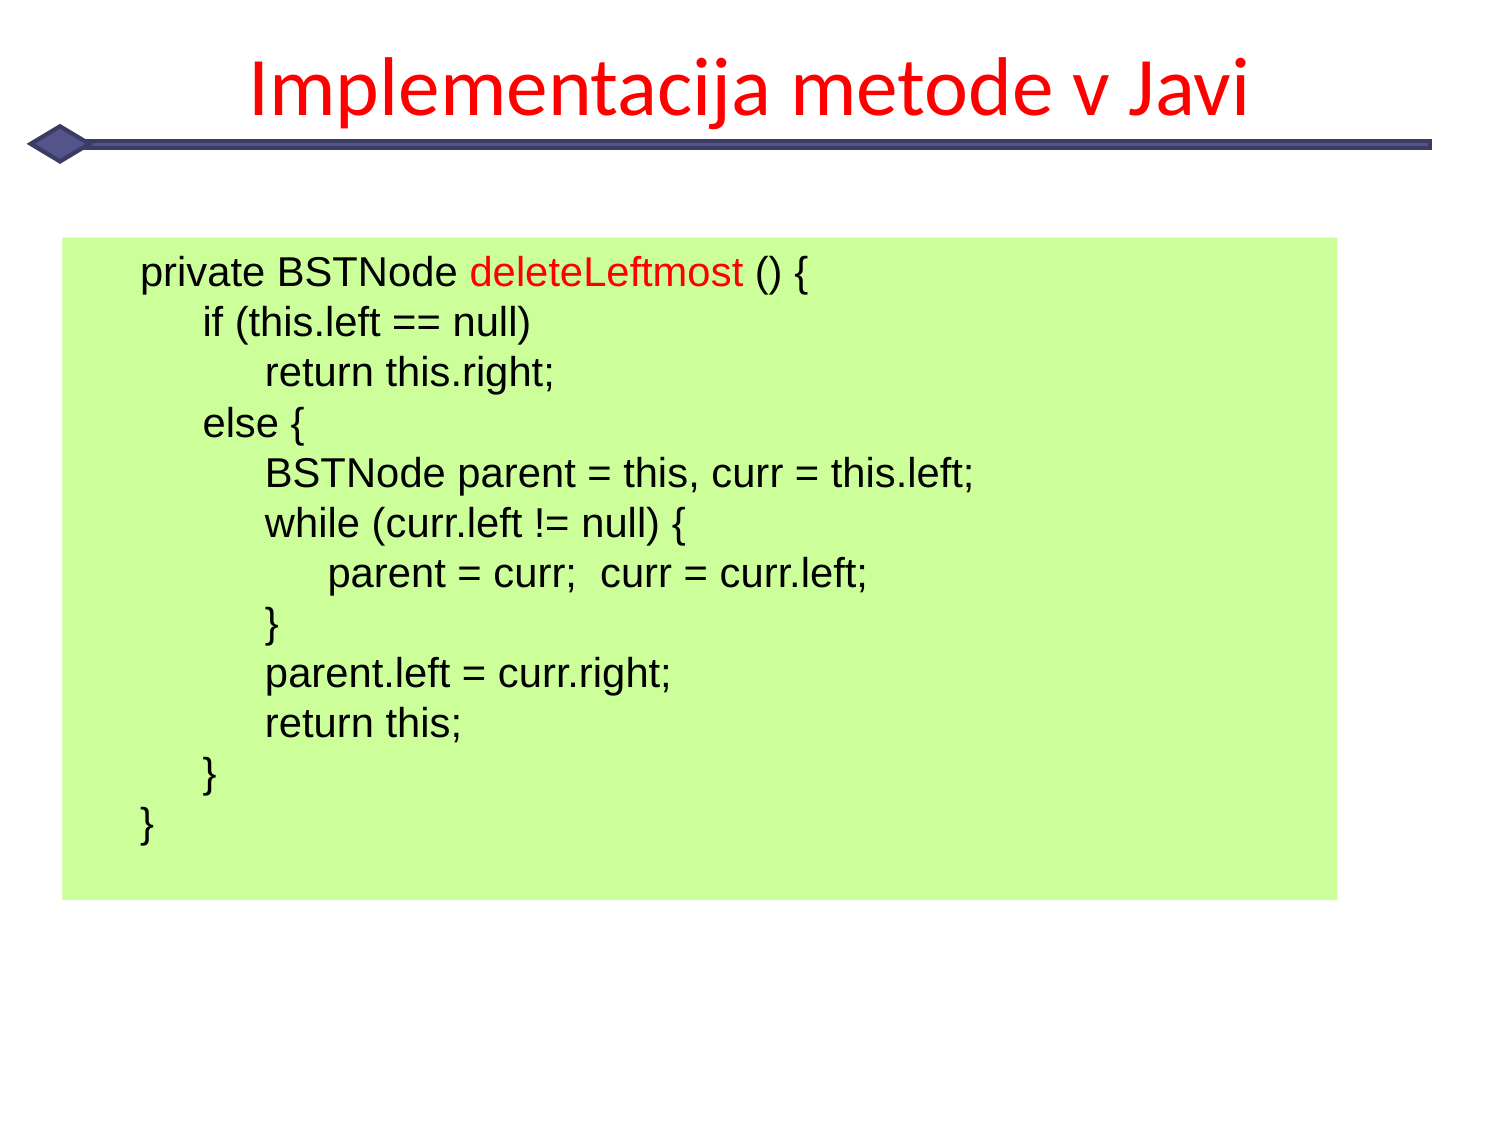

# Implementacija metode v Javi
	private BSTNode deleteLeftmost () {
	if (this.left == null)
		return this.right;
	else {
		BSTNode parent = this, curr = this.left;
		while (curr.left != null) {
			parent = curr; curr = curr.left;
		}
		parent.left = curr.right;
		return this;
	}
}